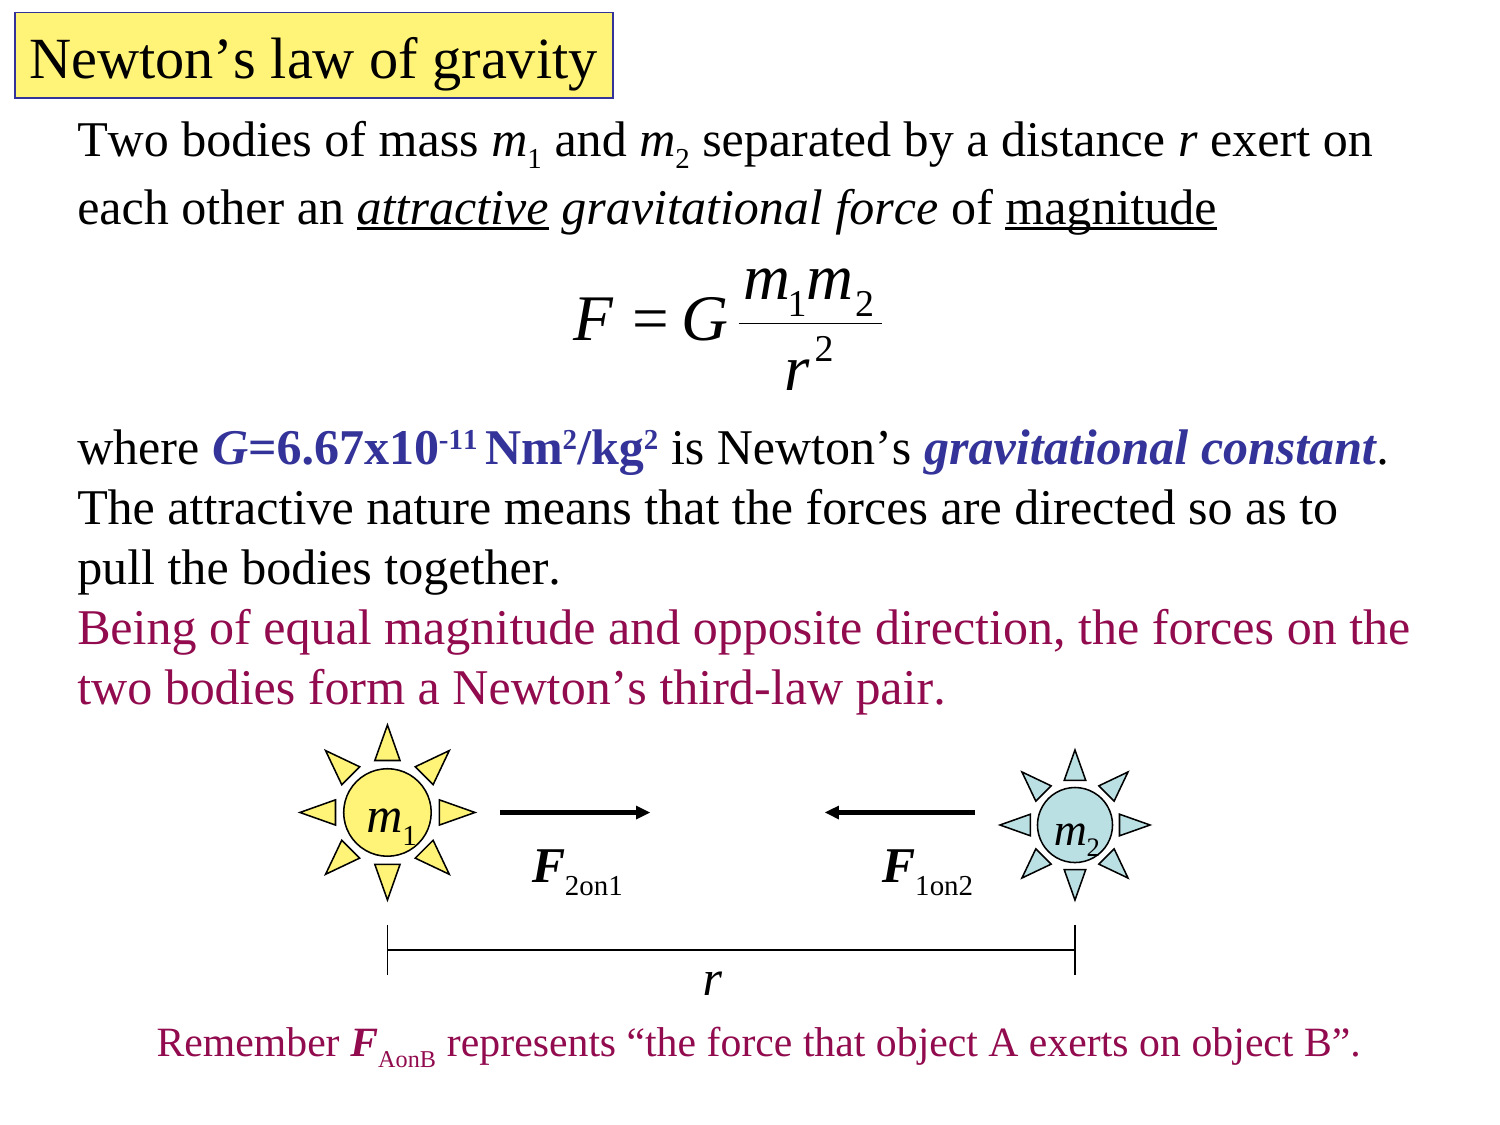

Newton’s law of gravity
Two bodies of mass m1 and m2 separated by a distance r exert on each other an attractive gravitational force of magnitude
where G=6.67x10-11 Nm2/kg2 is Newton’s gravitational constant.
The attractive nature means that the forces are directed so as to pull the bodies together.
Being of equal magnitude and opposite direction, the forces on the two bodies form a Newton’s third-law pair.
m1
m2
F2on1
F1on2
r
Remember FAonB represents “the force that object A exerts on object B”.